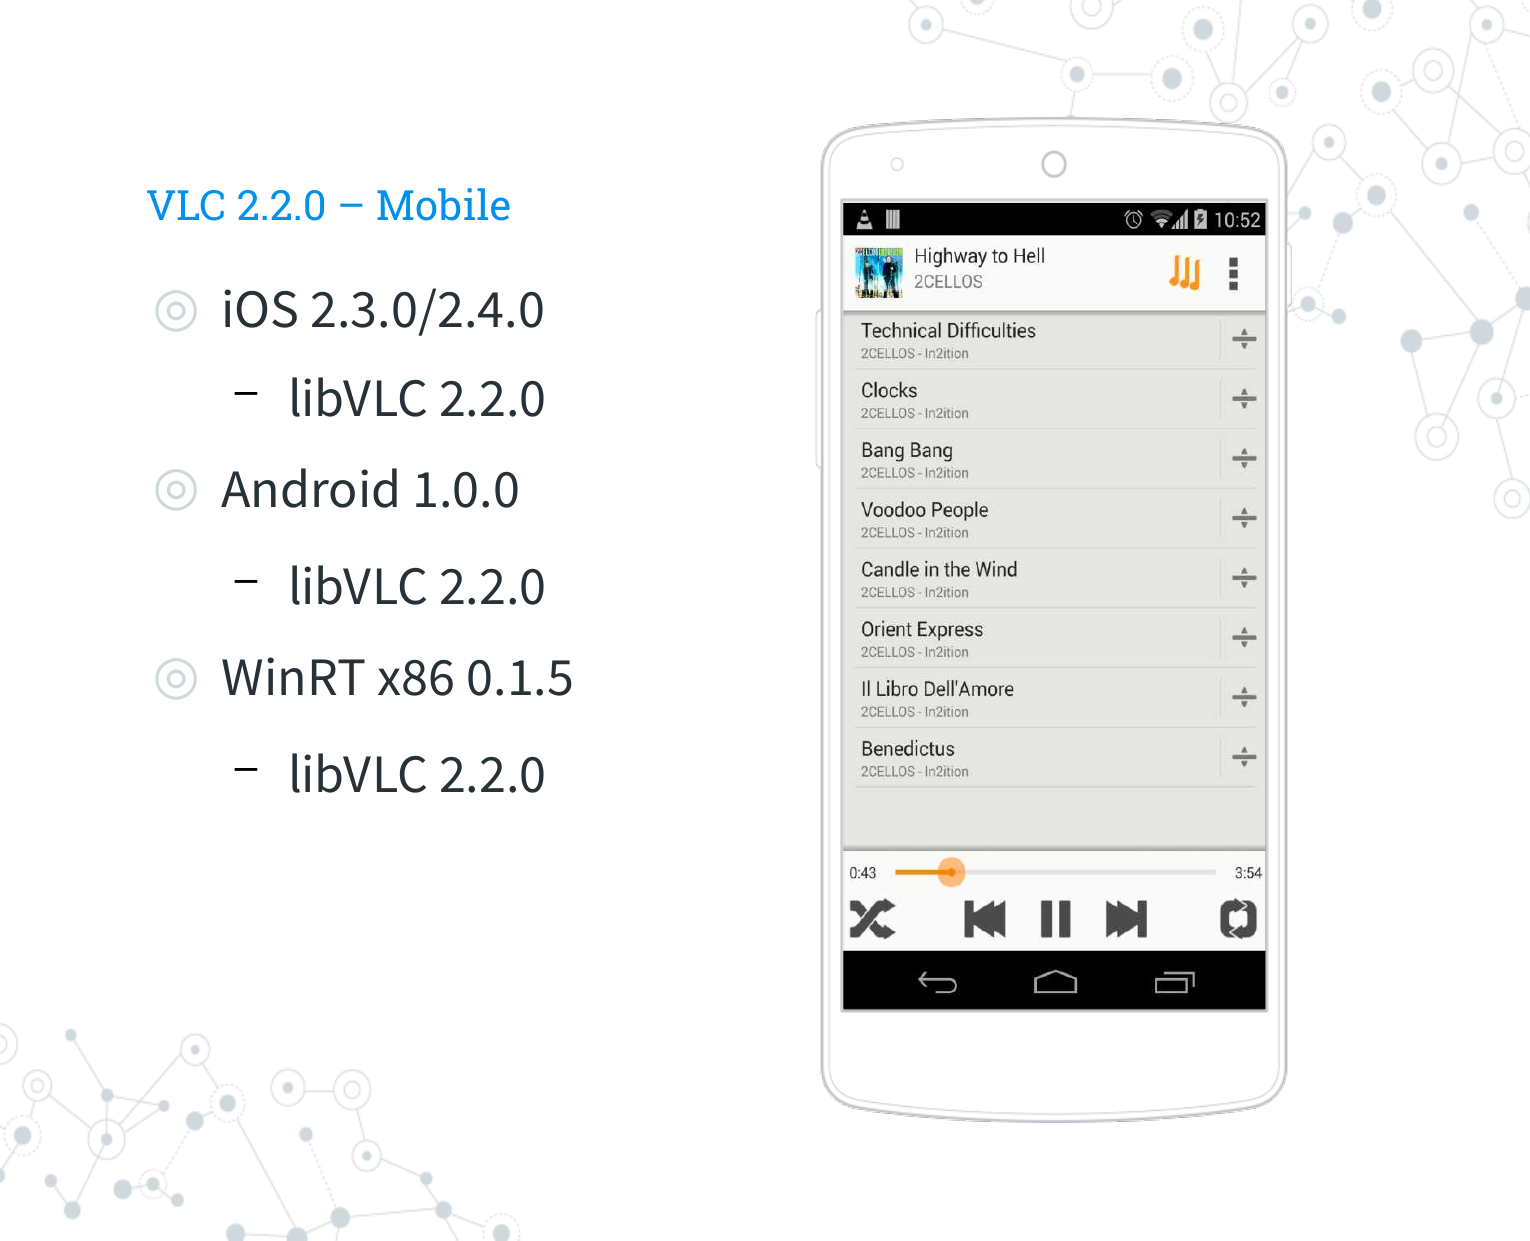

# VLC 2.2.0 – Mobile
iOS 2.3.0/2.4.0
libVLC 2.2.0
Android 1.0.0
libVLC 2.2.0
WinRT x86 0.1.5
libVLC 2.2.0